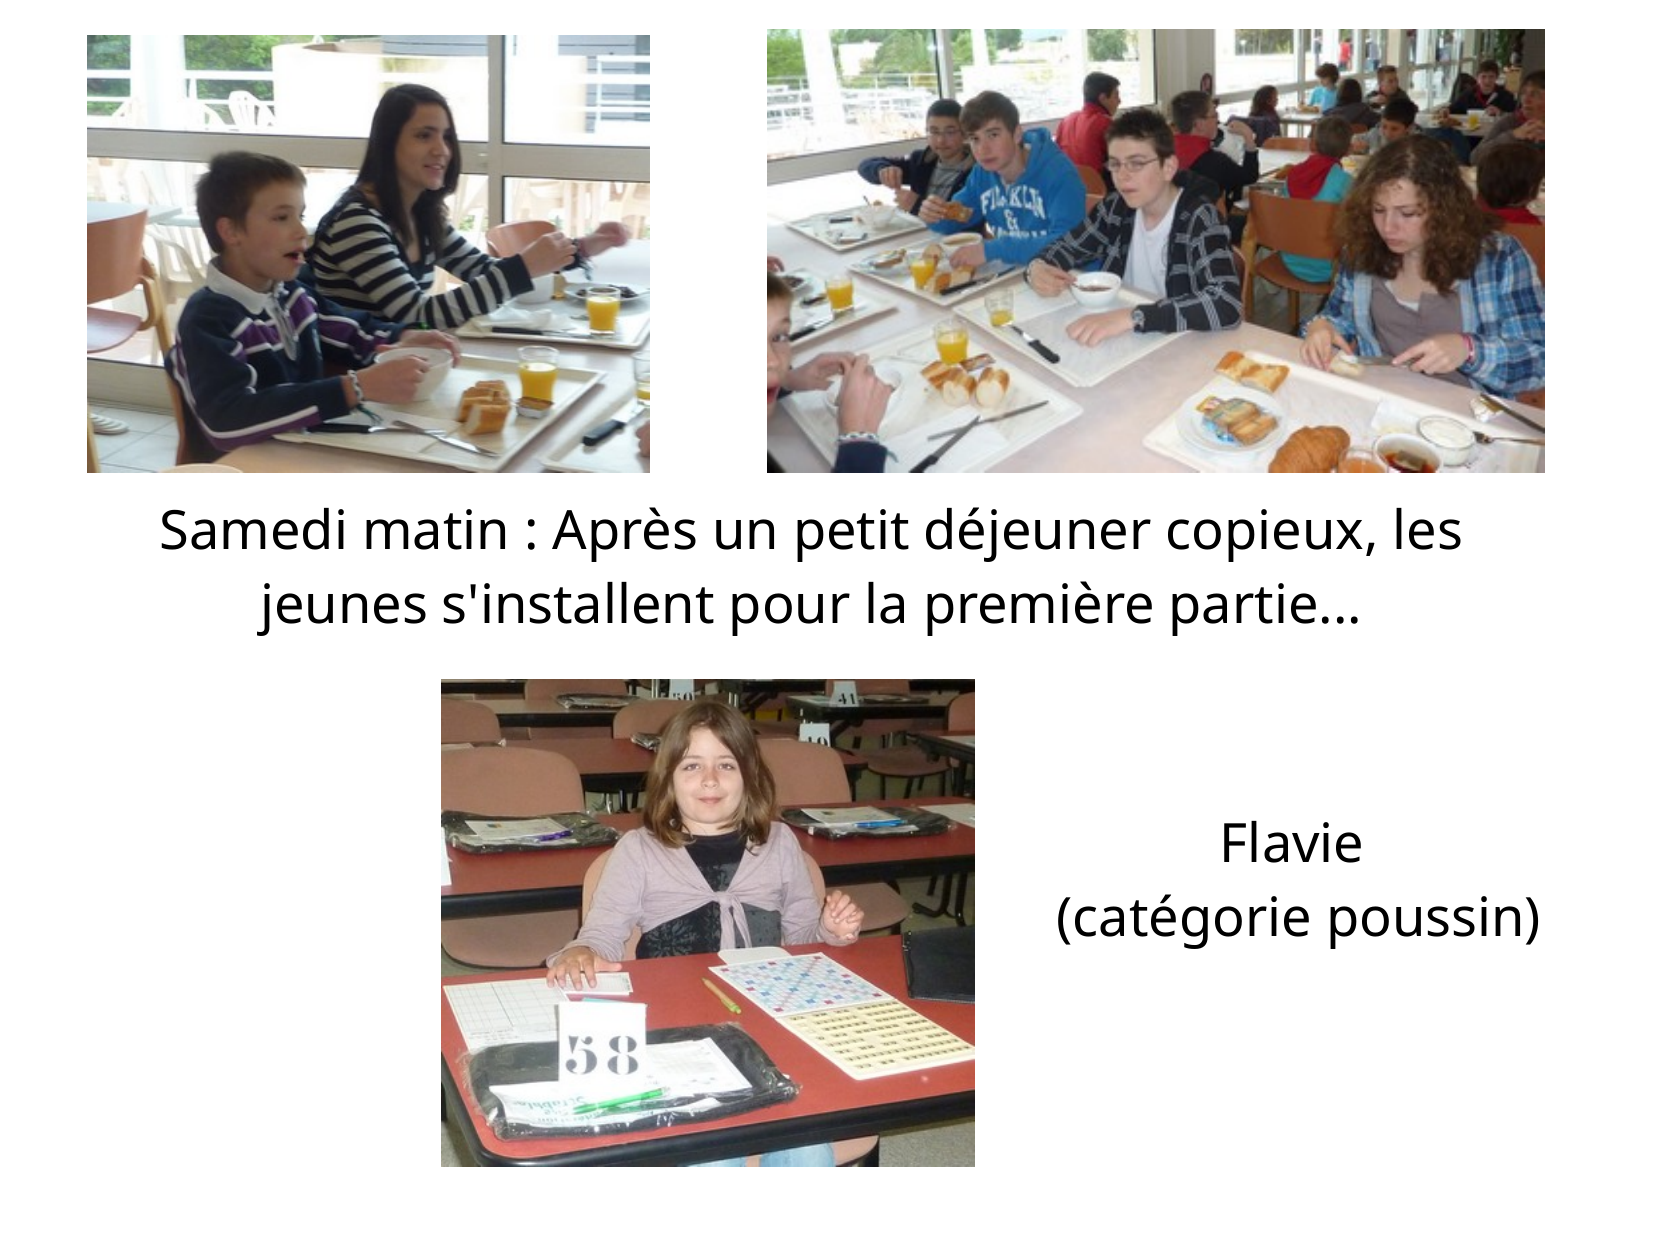

Samedi matin : Après un petit déjeuner copieux, les jeunes s'installent pour la première partie...
Flavie
(catégorie poussin)